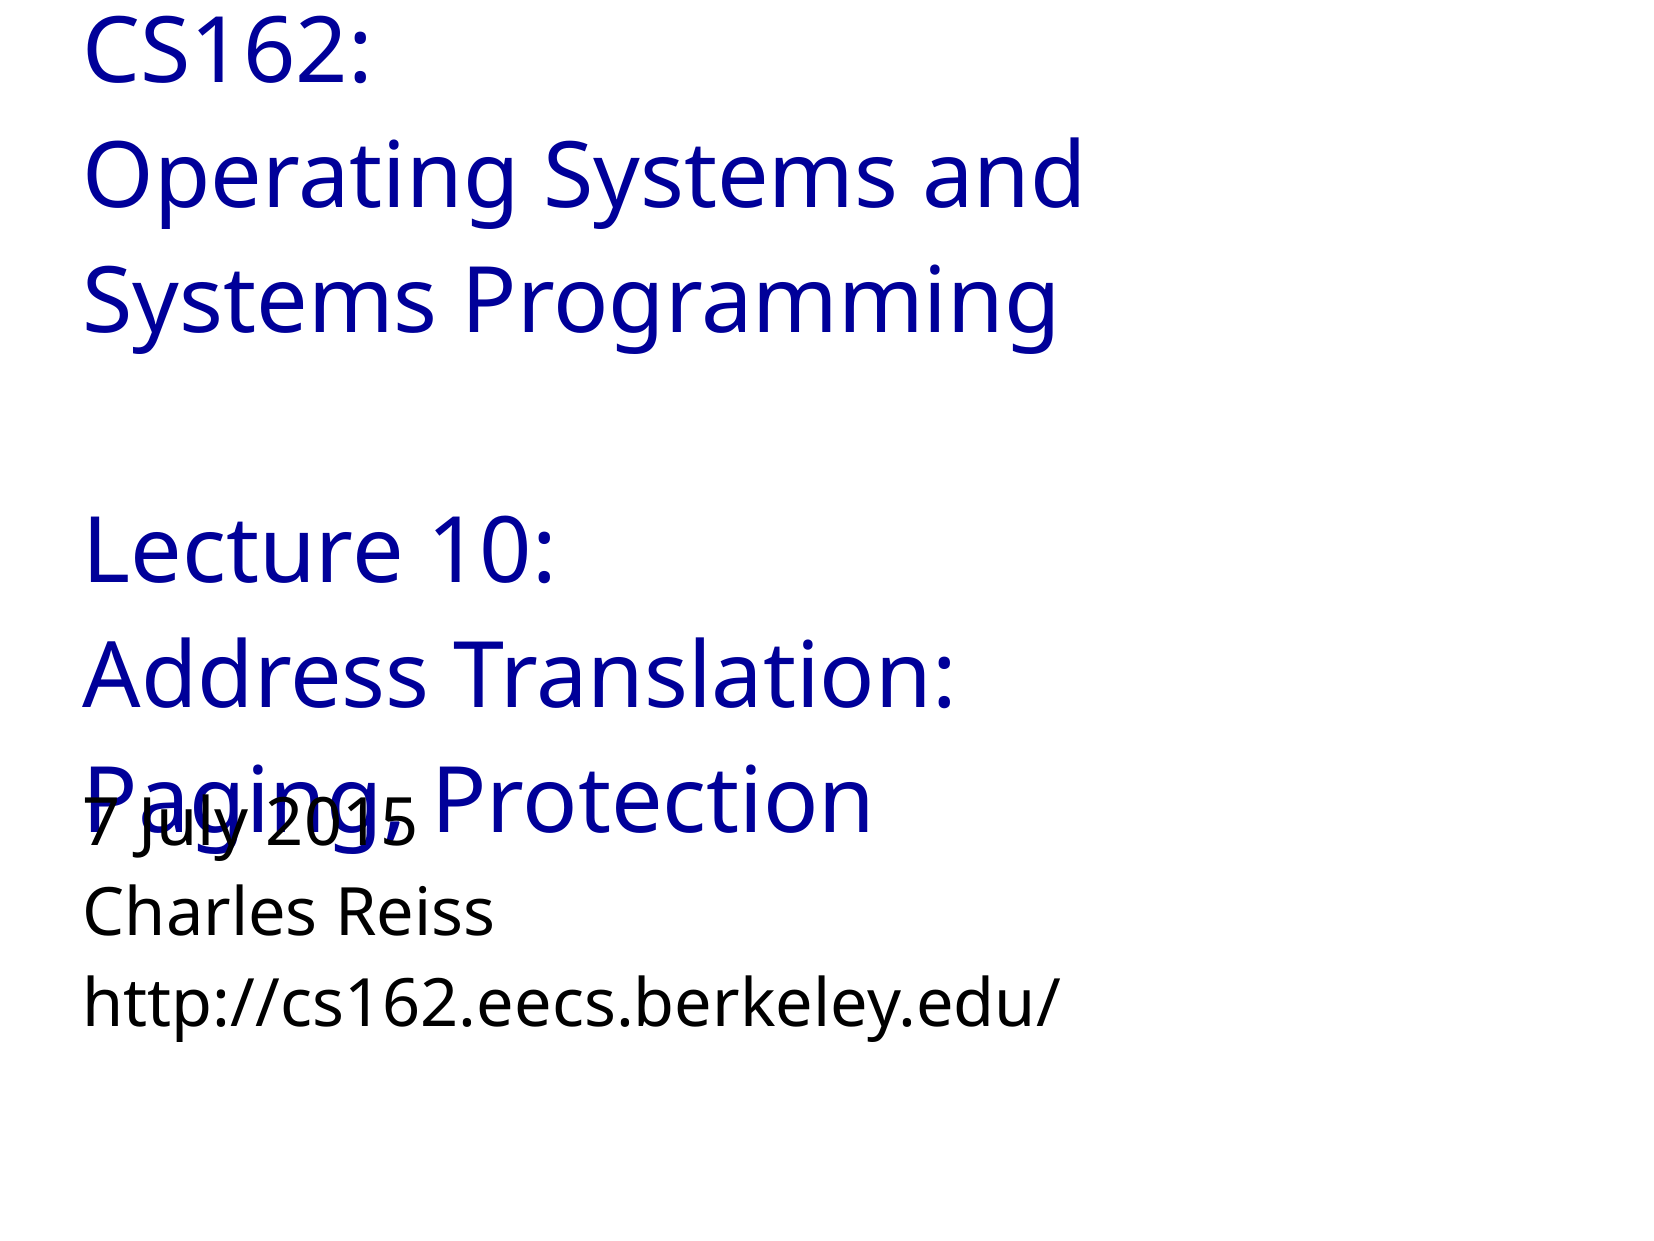

# CS162: Operating Systems and Systems Programming Lecture 10: Address Translation: Paging, Protection
7 July 2015
Charles Reiss
http://cs162.eecs.berkeley.edu/